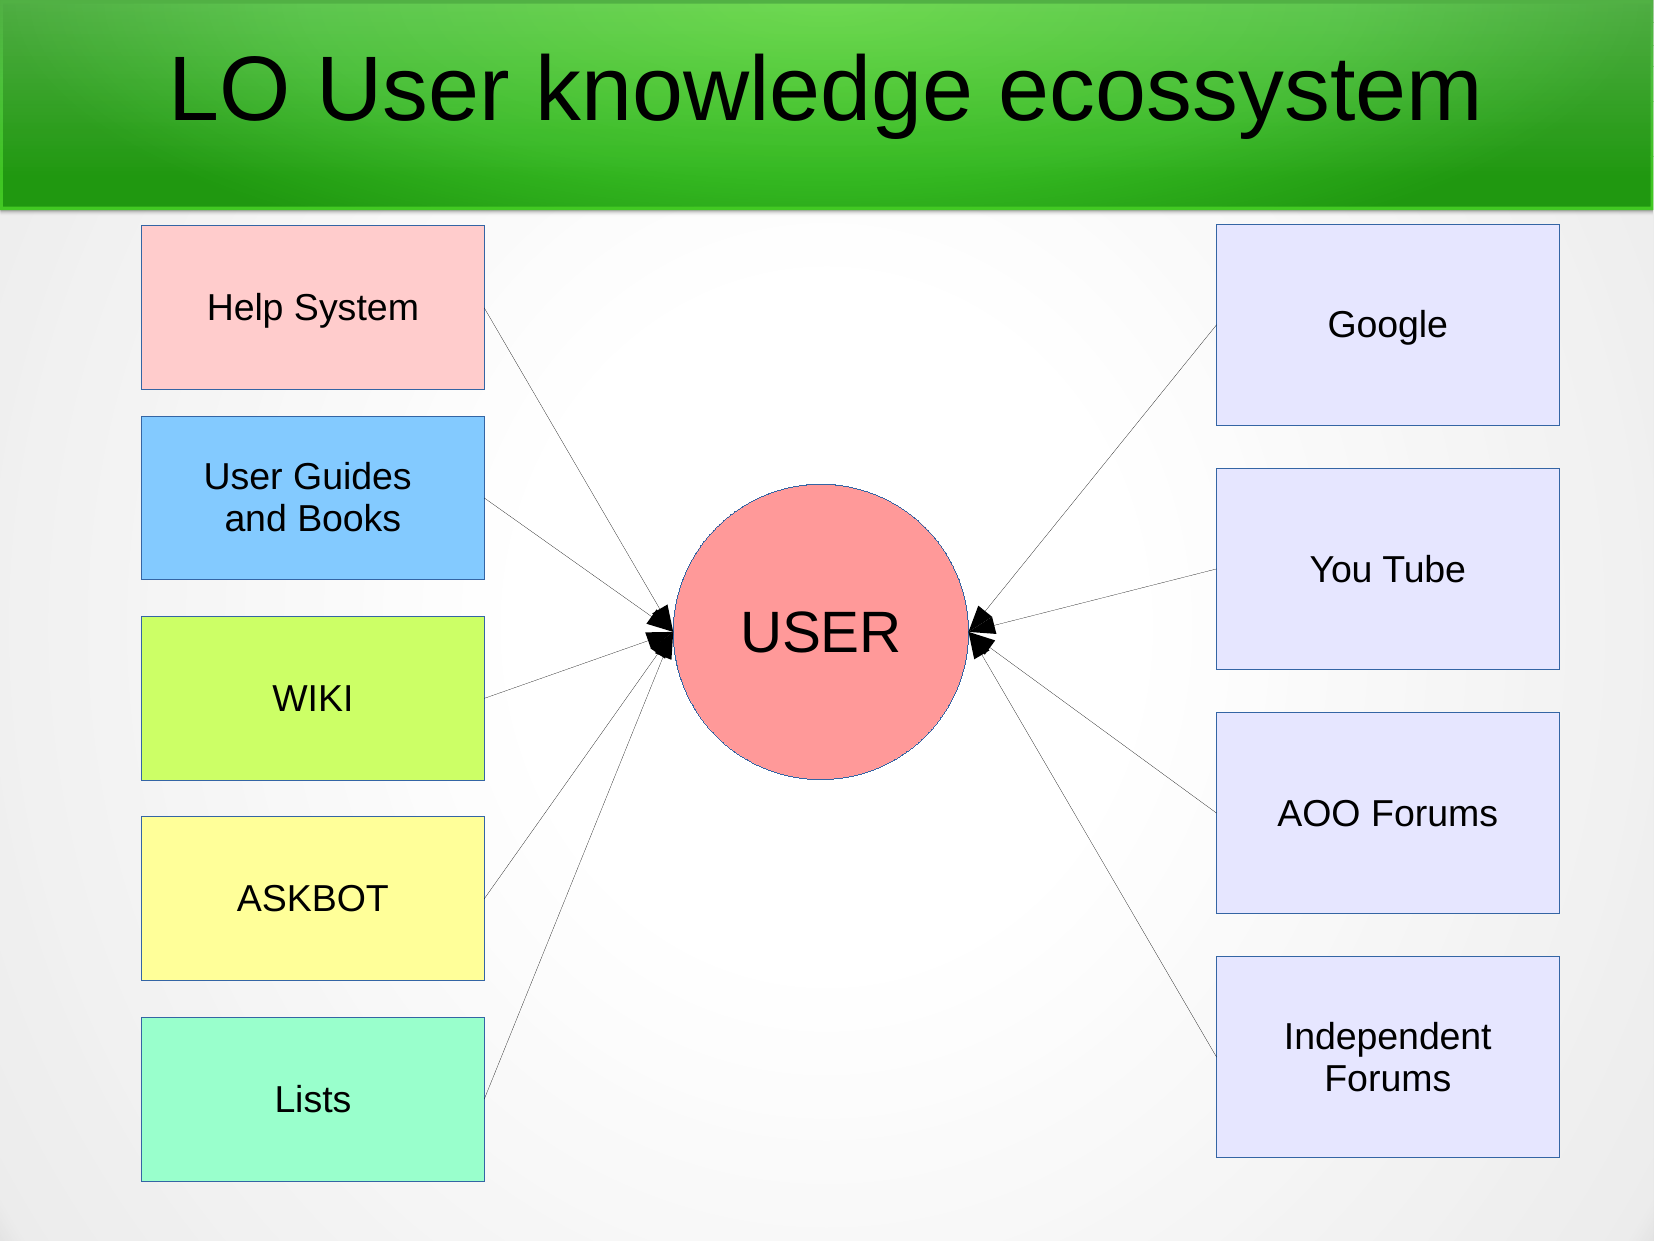

# LO User knowledge ecossystem
Google
Help System
User Guides
and Books
You Tube
USER
WIKI
AOO Forums
ASKBOT
Independent
Forums
Lists